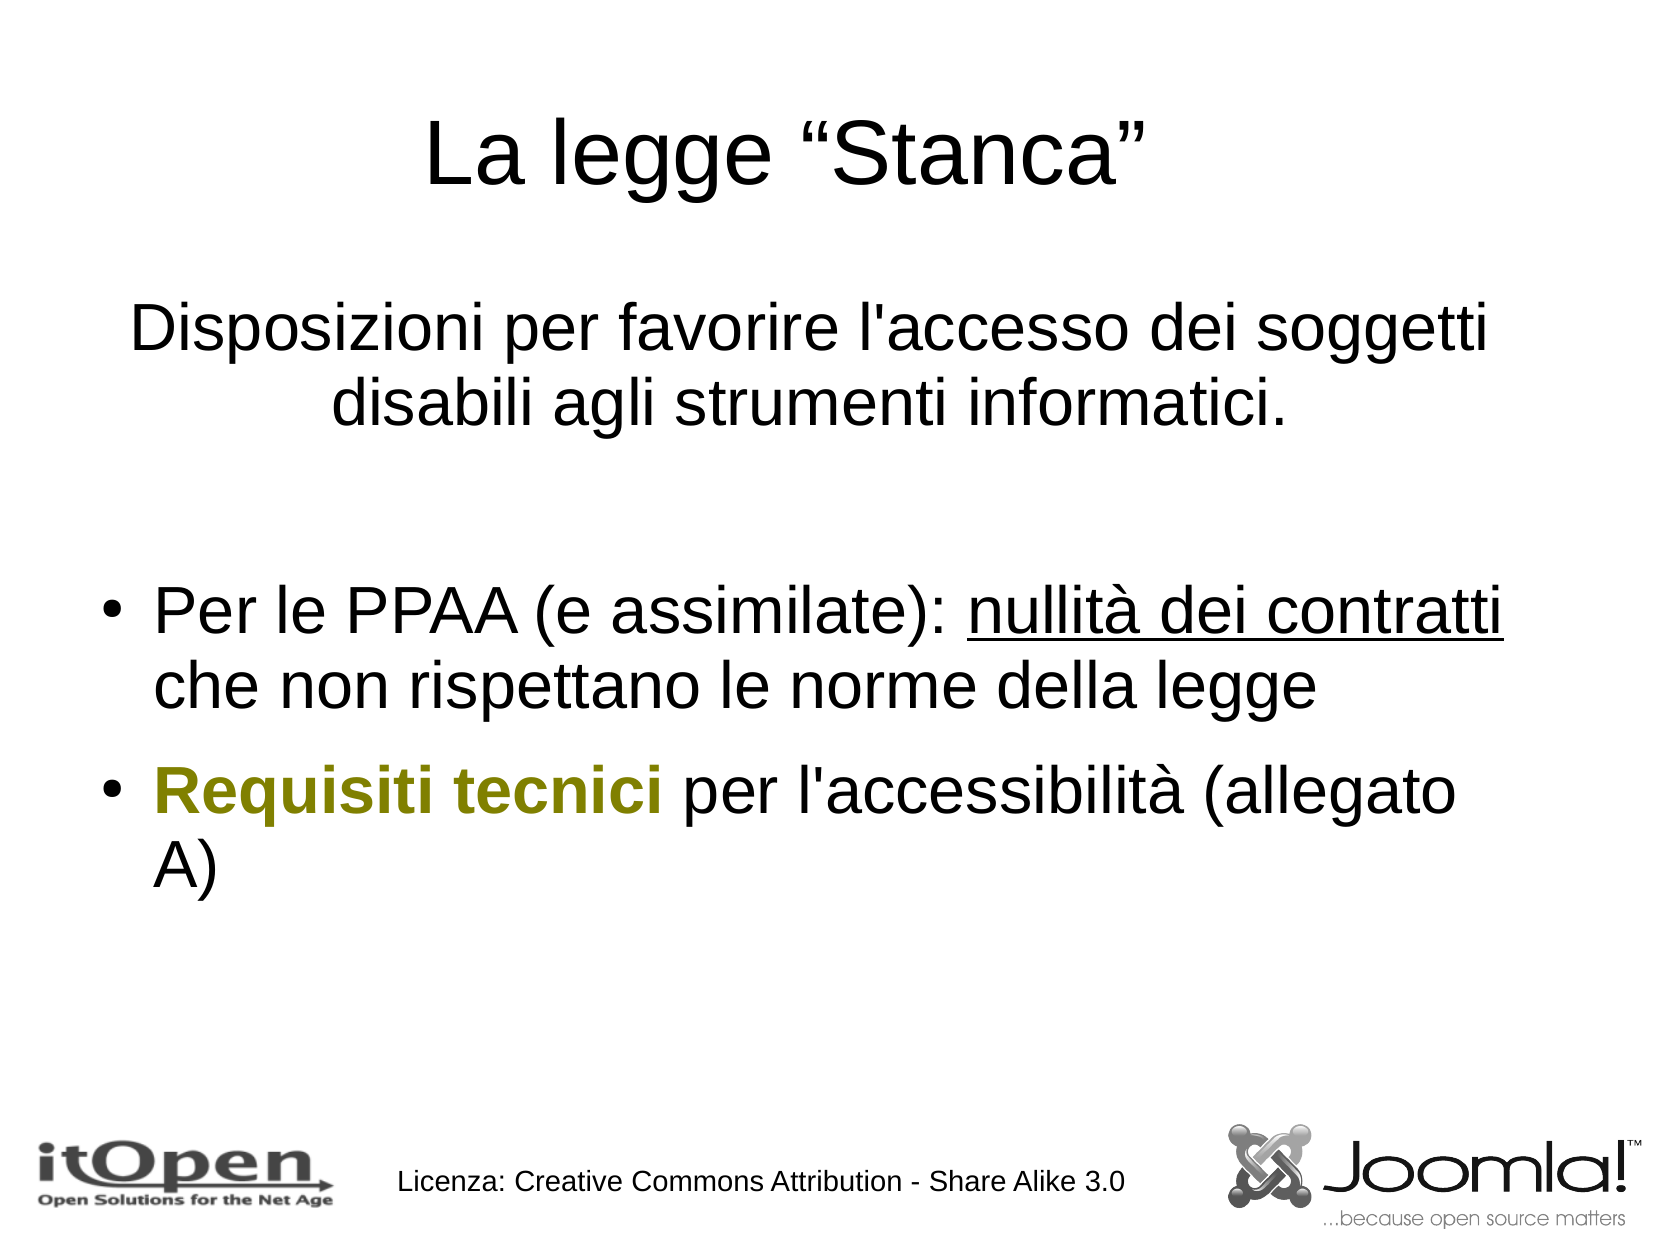

# La legge “Stanca”
Disposizioni per favorire l'accesso dei soggetti disabili agli strumenti informatici.
Per le PPAA (e assimilate): nullità dei contratti che non rispettano le norme della legge
Requisiti tecnici per l'accessibilità (allegato A)